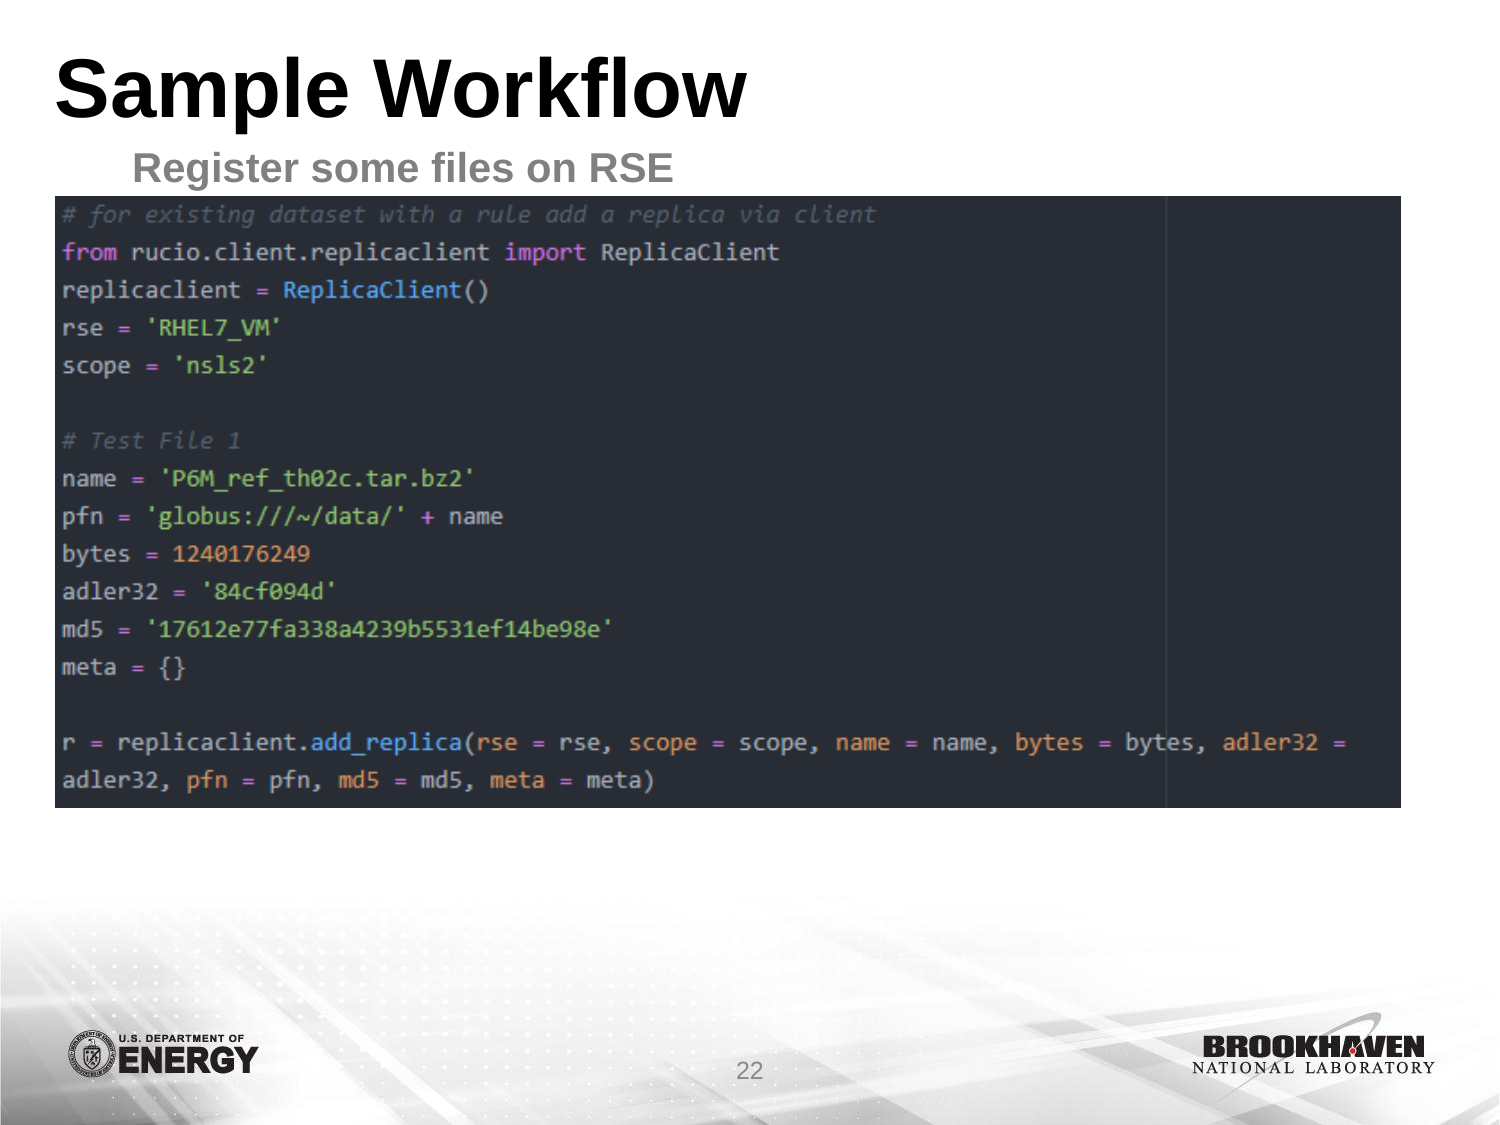

Sample Workflow
Register some files on RSE